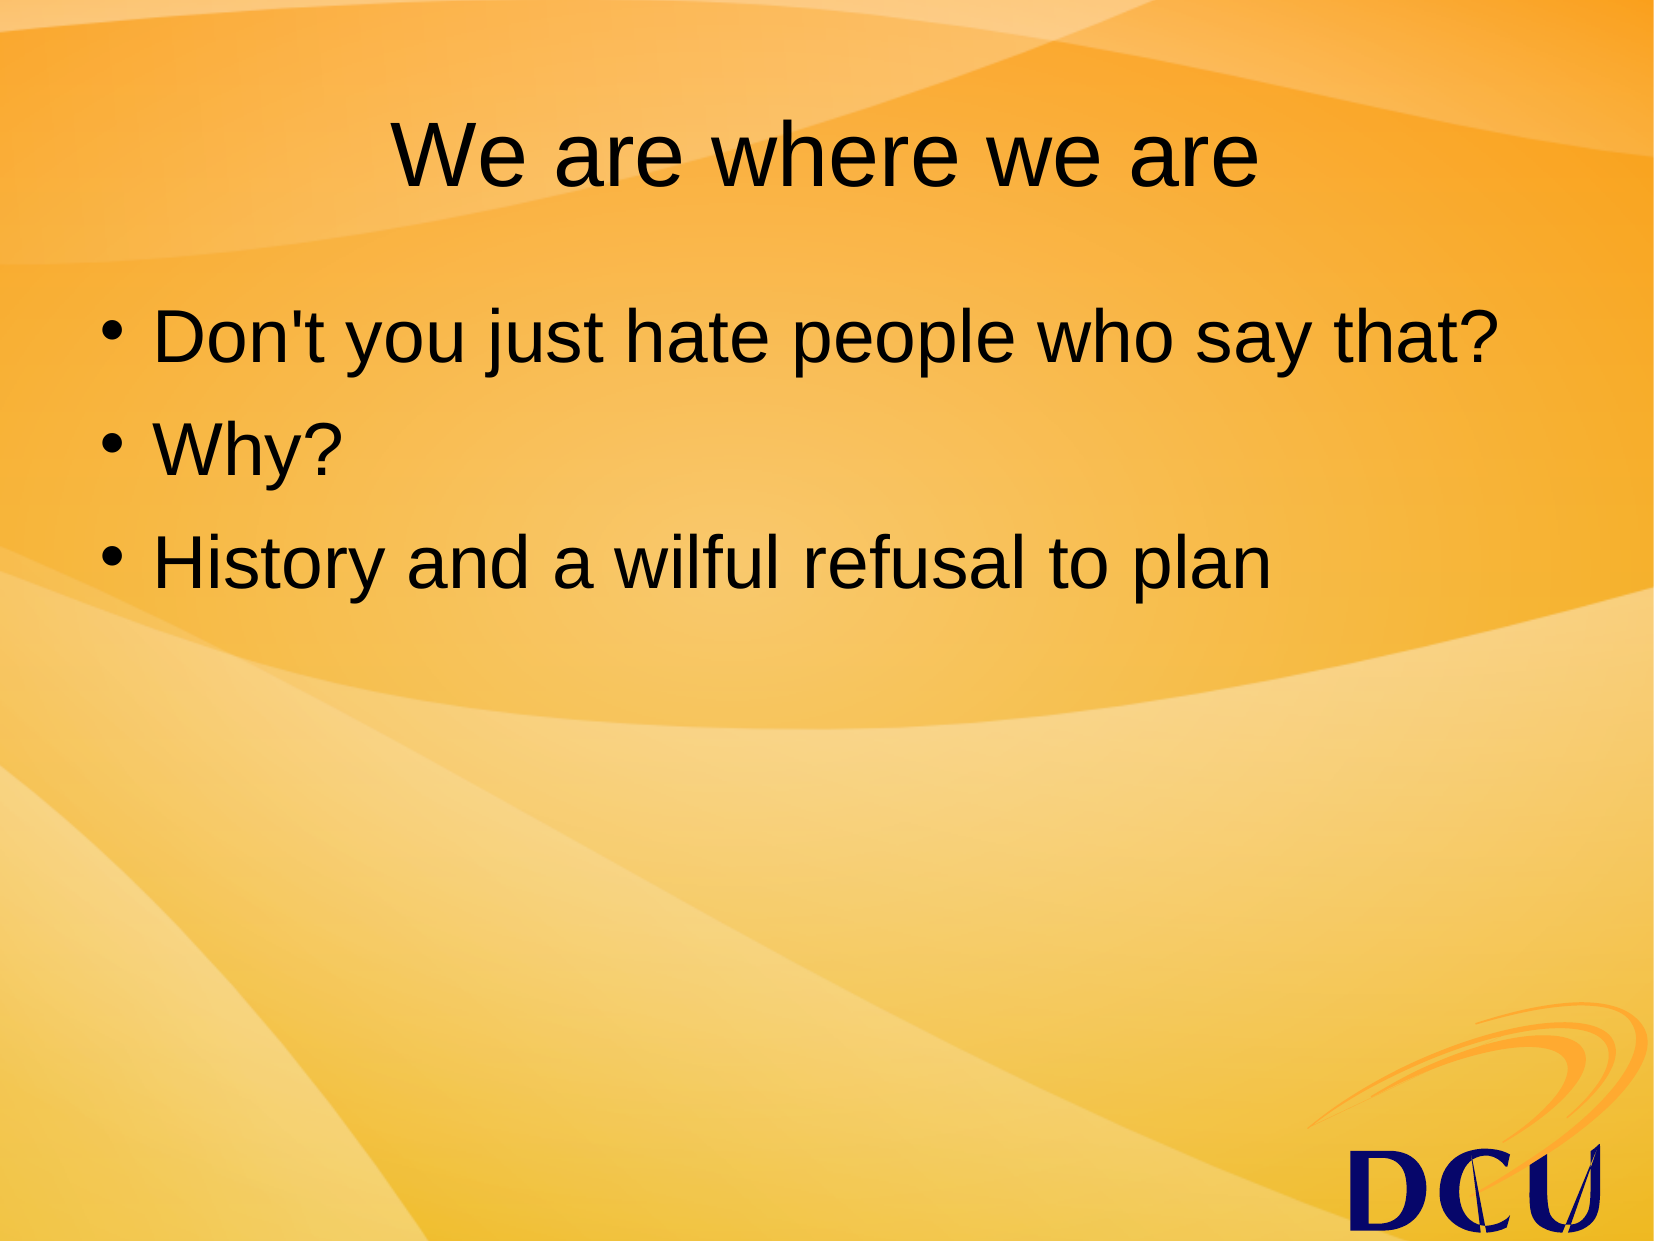

# We are where we are
Don't you just hate people who say that?
Why?
History and a wilful refusal to plan